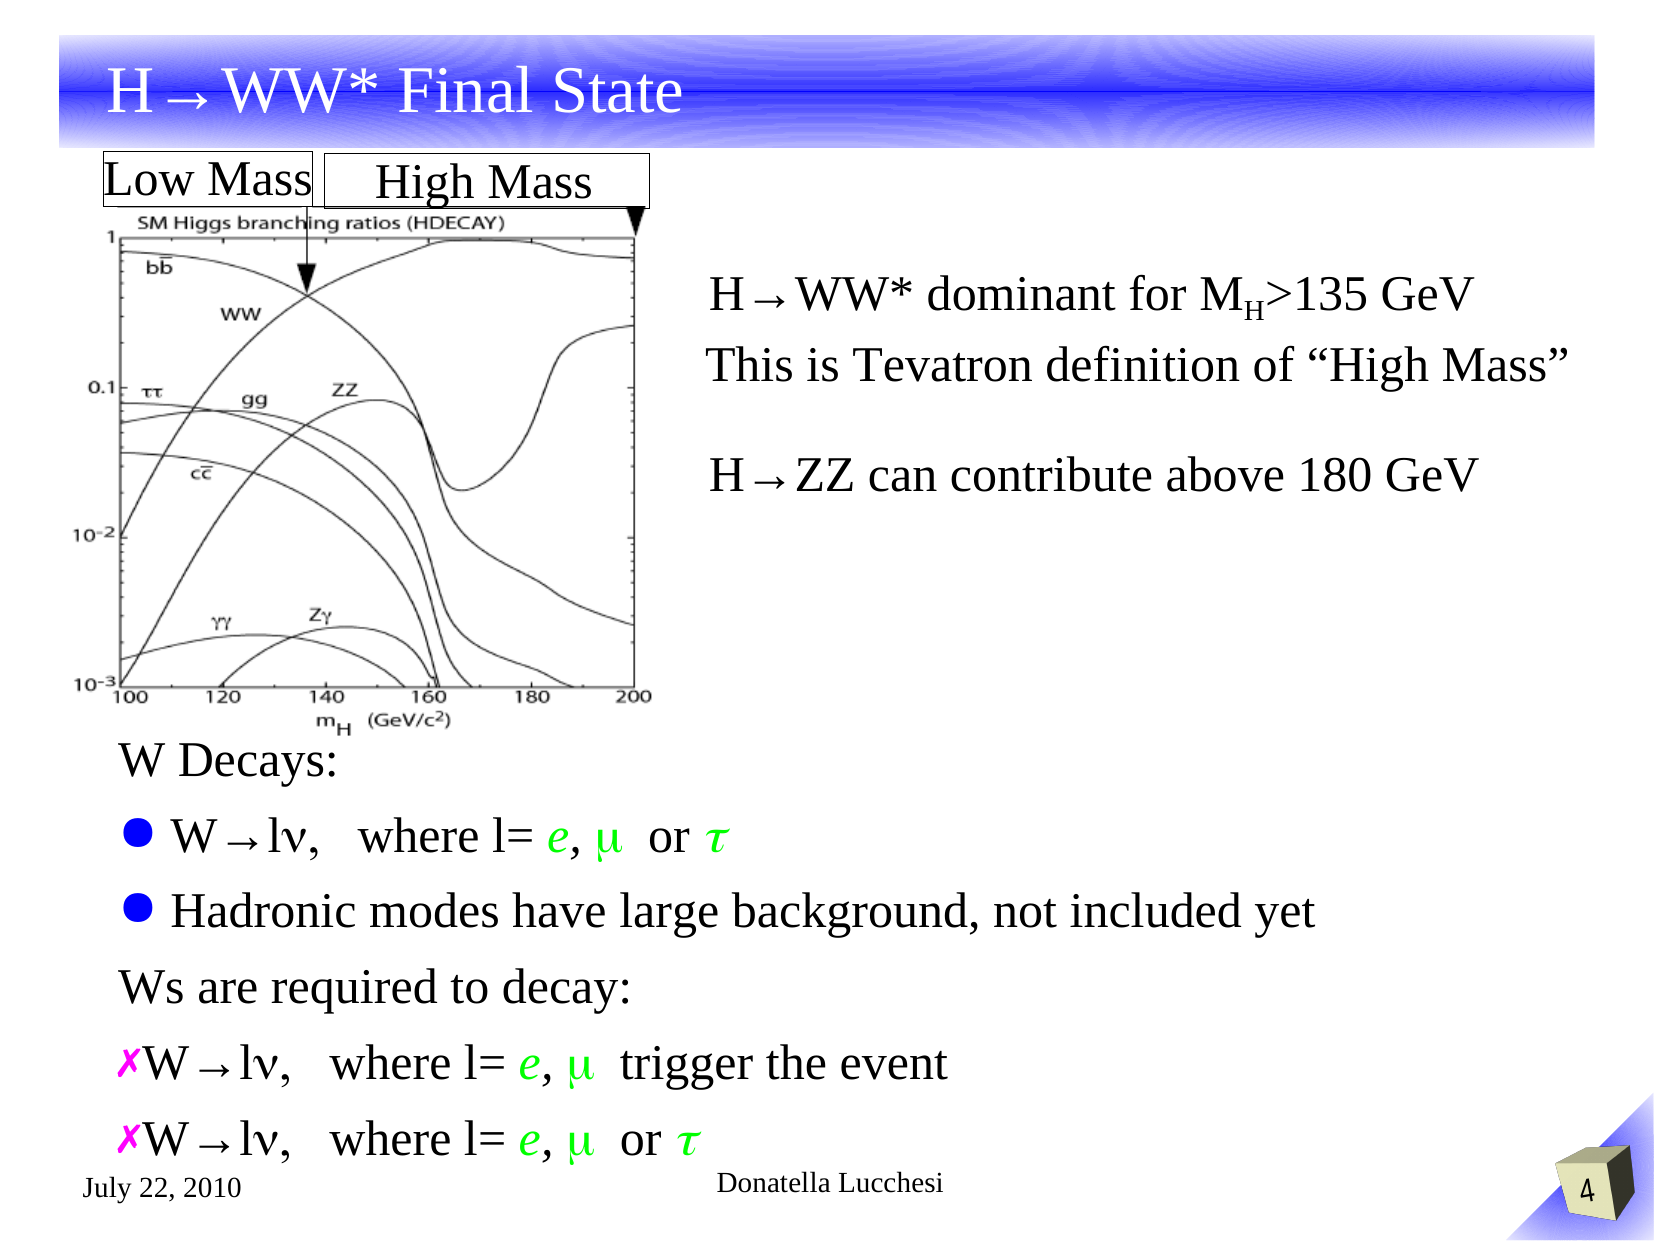

H→WW* Final State
Low Mass
 High Mass
H→WW* dominant for MH>135 GeV
This is Tevatron definition of “High Mass”
H→ZZ can contribute above 180 GeV
W Decays:
 W→ln, where l= e, m or t
 Hadronic modes have large background, not included yet
Ws are required to decay:
W→ln, where l= e, m trigger the event
W→ln, where l= e, m or t
Donatella Lucchesi
July 22, 2010